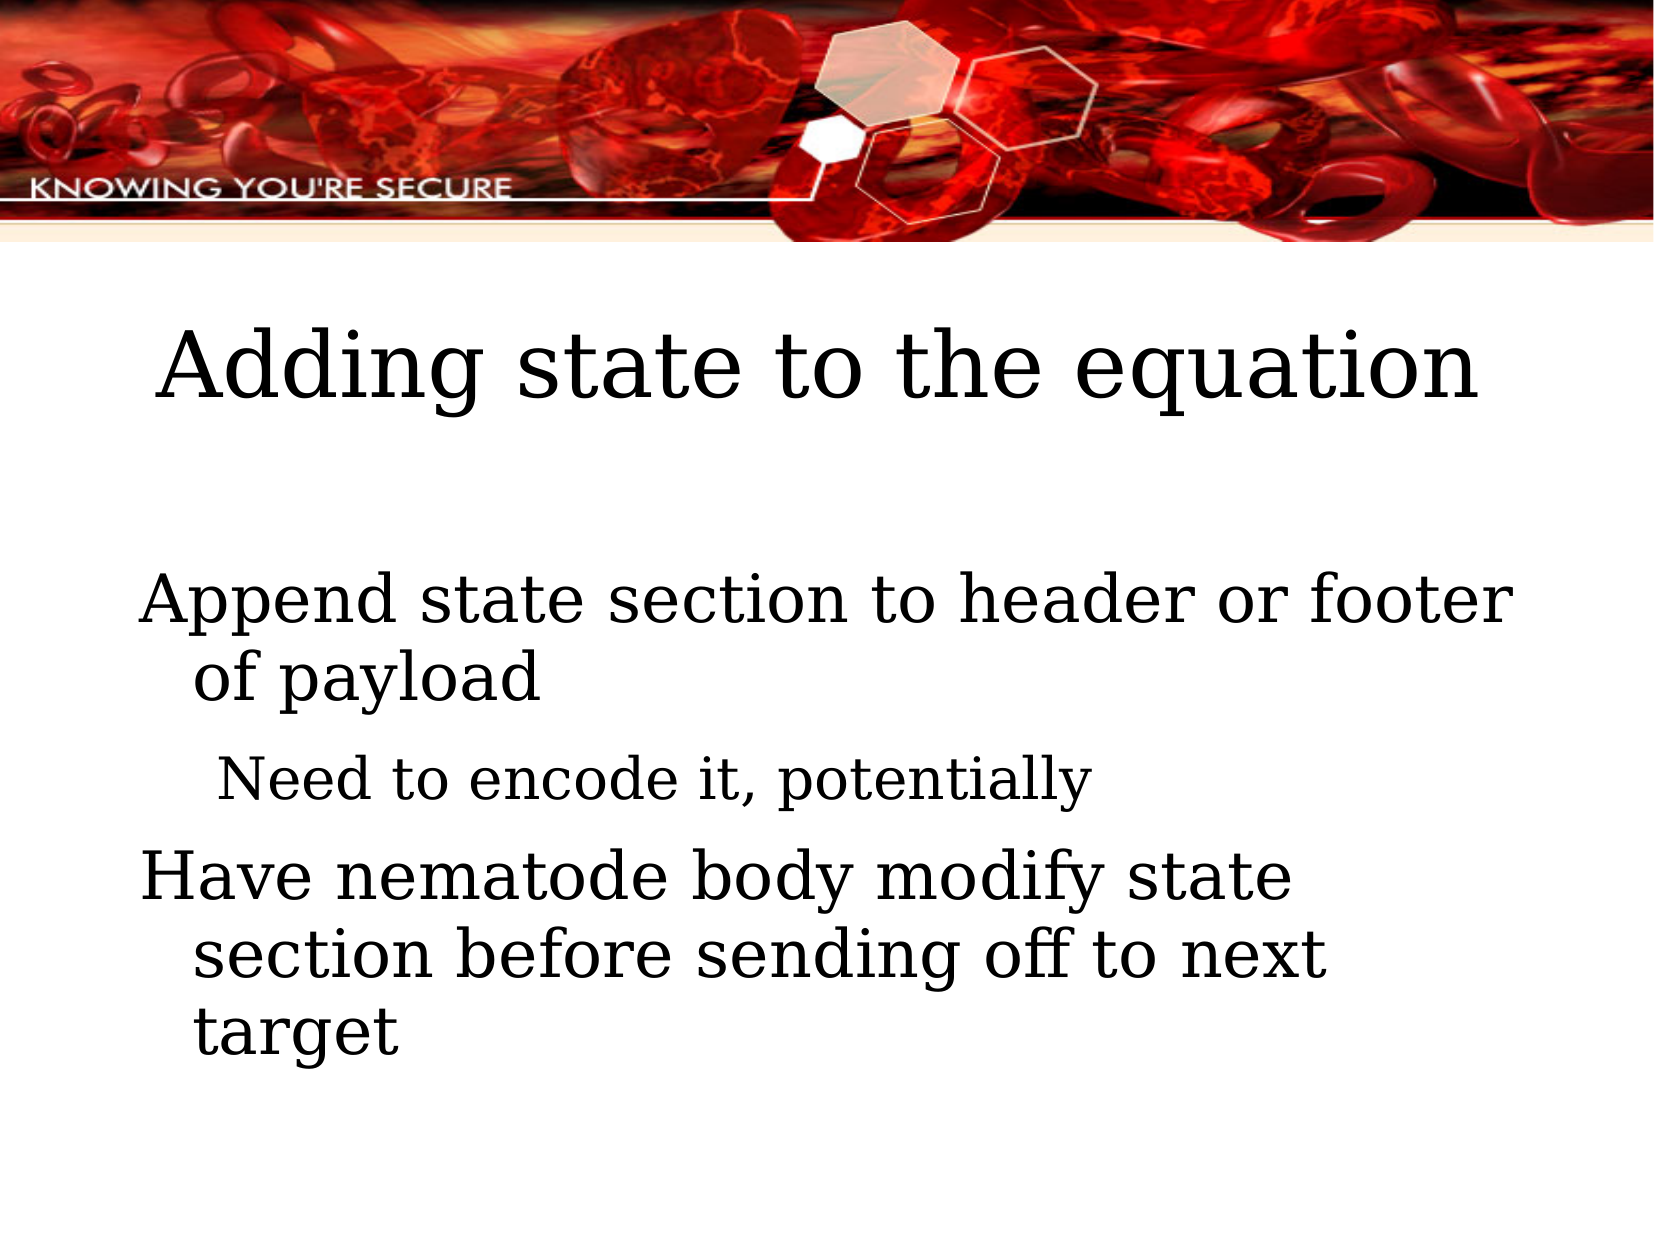

# Adding state to the equation
Append state section to header or footer of payload
Need to encode it, potentially
Have nematode body modify state section before sending off to next target